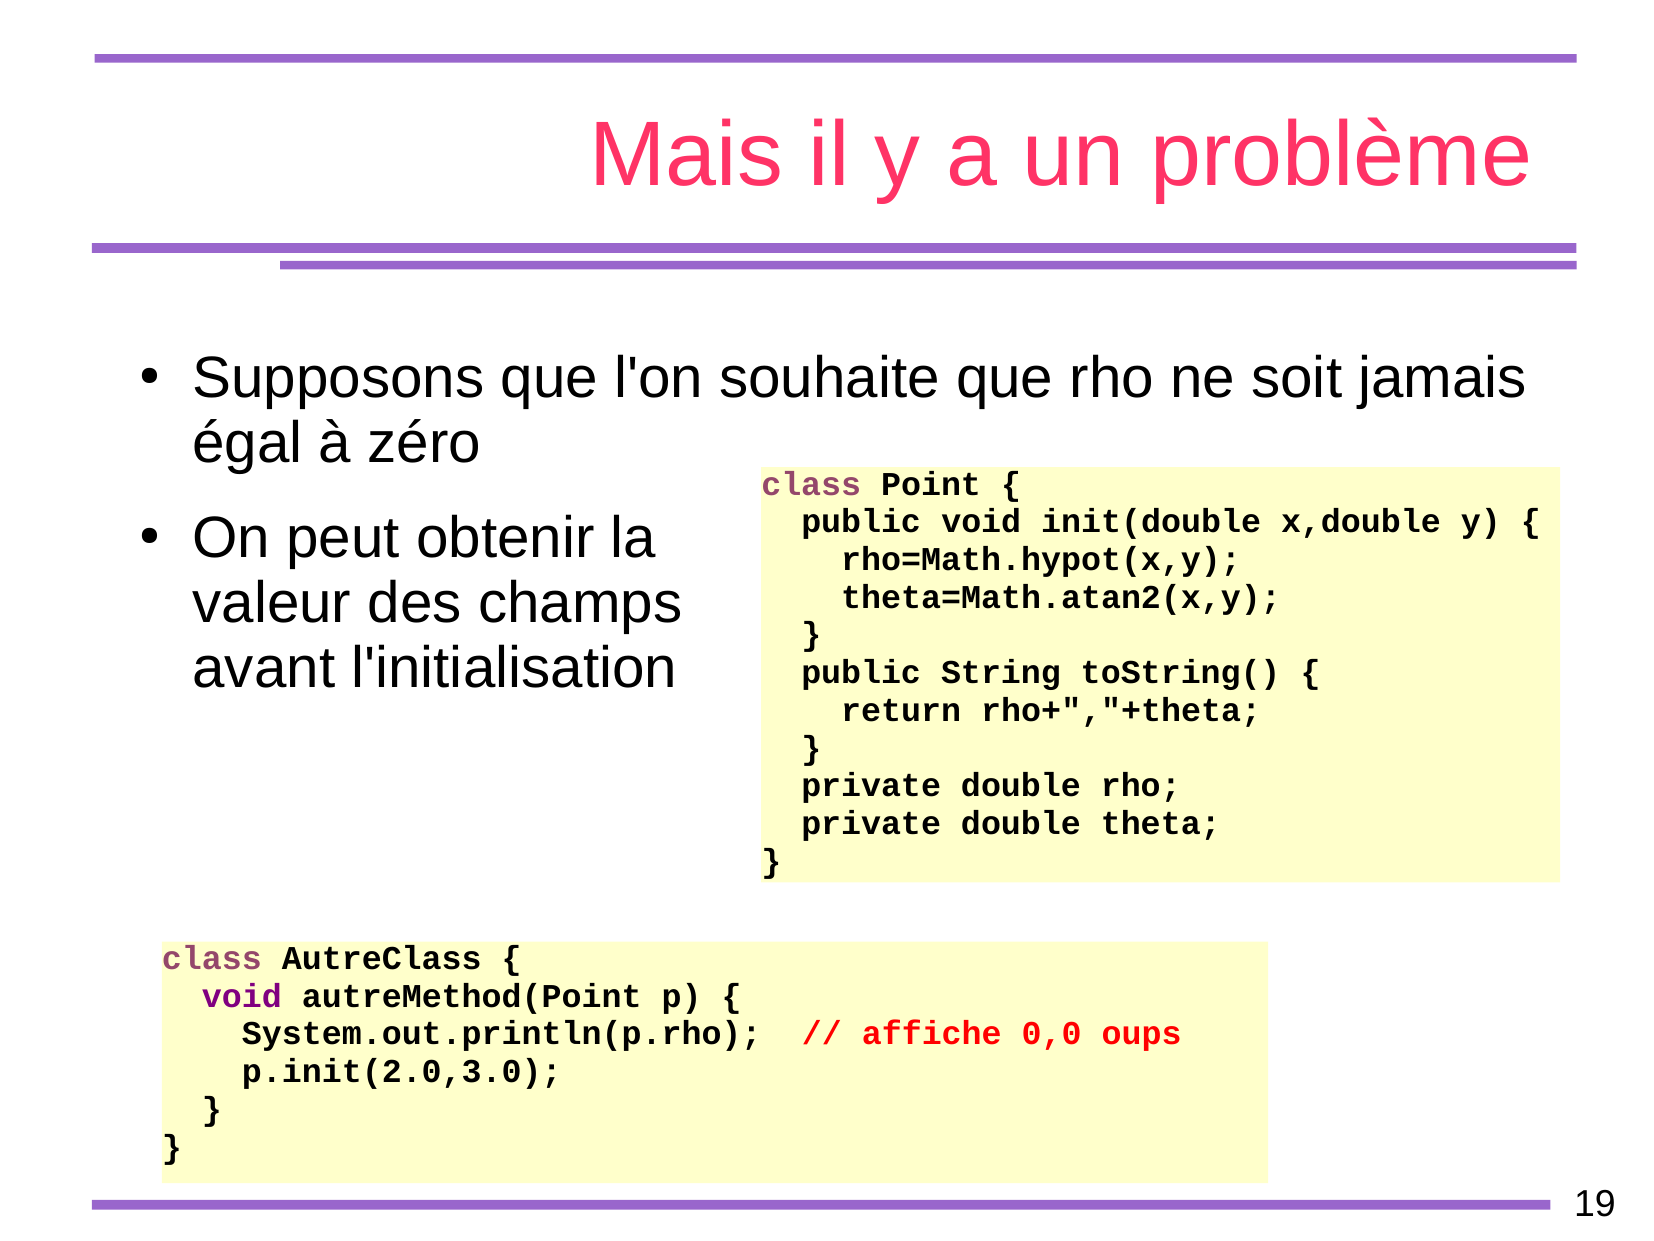

# Mais il y a un problème
Supposons que l'on souhaite que rho ne soit jamais égal à zéro
On peut obtenir la
valeur des champs
avant l'initialisation
class Point {
 public void init(double x,double y) {
 rho=Math.hypot(x,y);
 theta=Math.atan2(x,y);
 }
 public String toString() {
 return rho+","+theta;
 }
 private double rho;
 private double theta;
}
class AutreClass {
 void autreMethod(Point p) {
 System.out.println(p.rho); // affiche 0,0 oups
 p.init(2.0,3.0);
 }
}